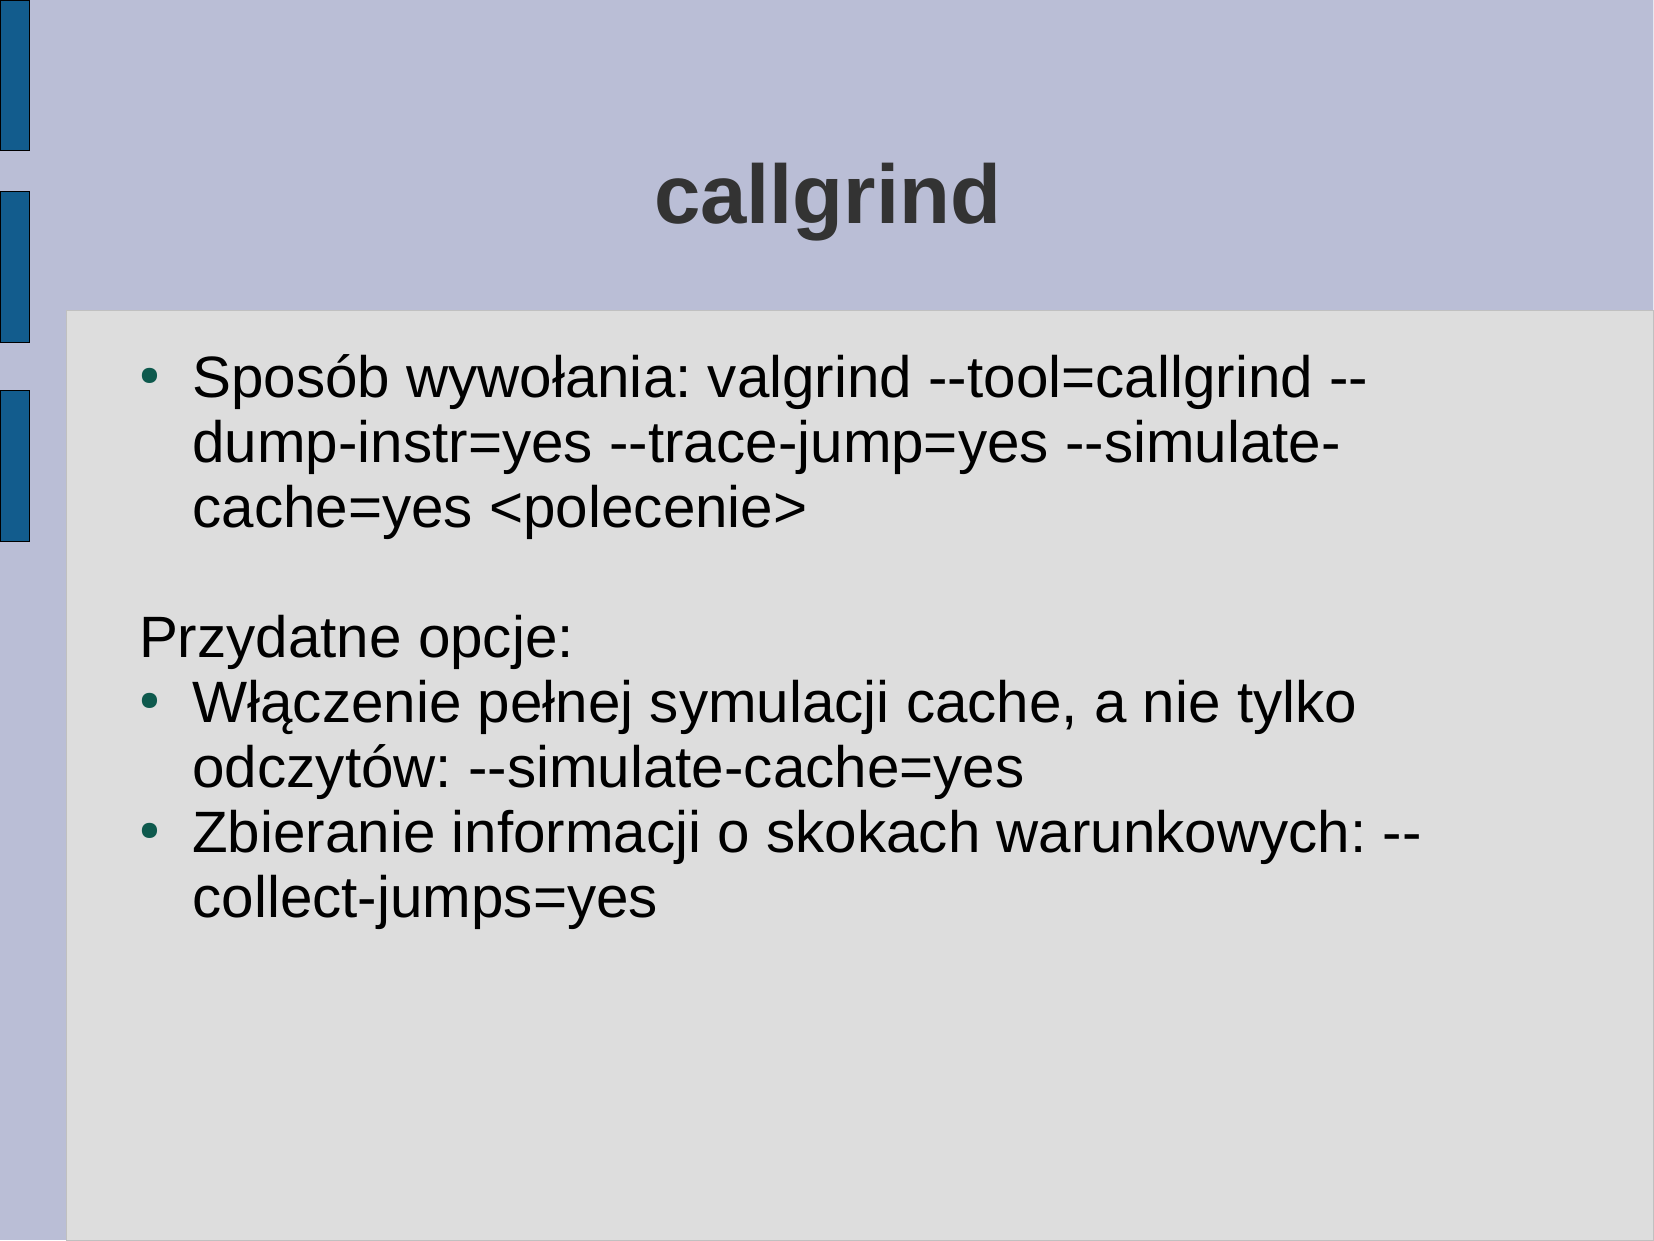

# callgrind
Sposób wywołania: valgrind --tool=callgrind --dump-instr=yes --trace-jump=yes --simulate-cache=yes <polecenie>
Przydatne opcje:
Włączenie pełnej symulacji cache, a nie tylko odczytów: --simulate-cache=yes
Zbieranie informacji o skokach warunkowych: --collect-jumps=yes